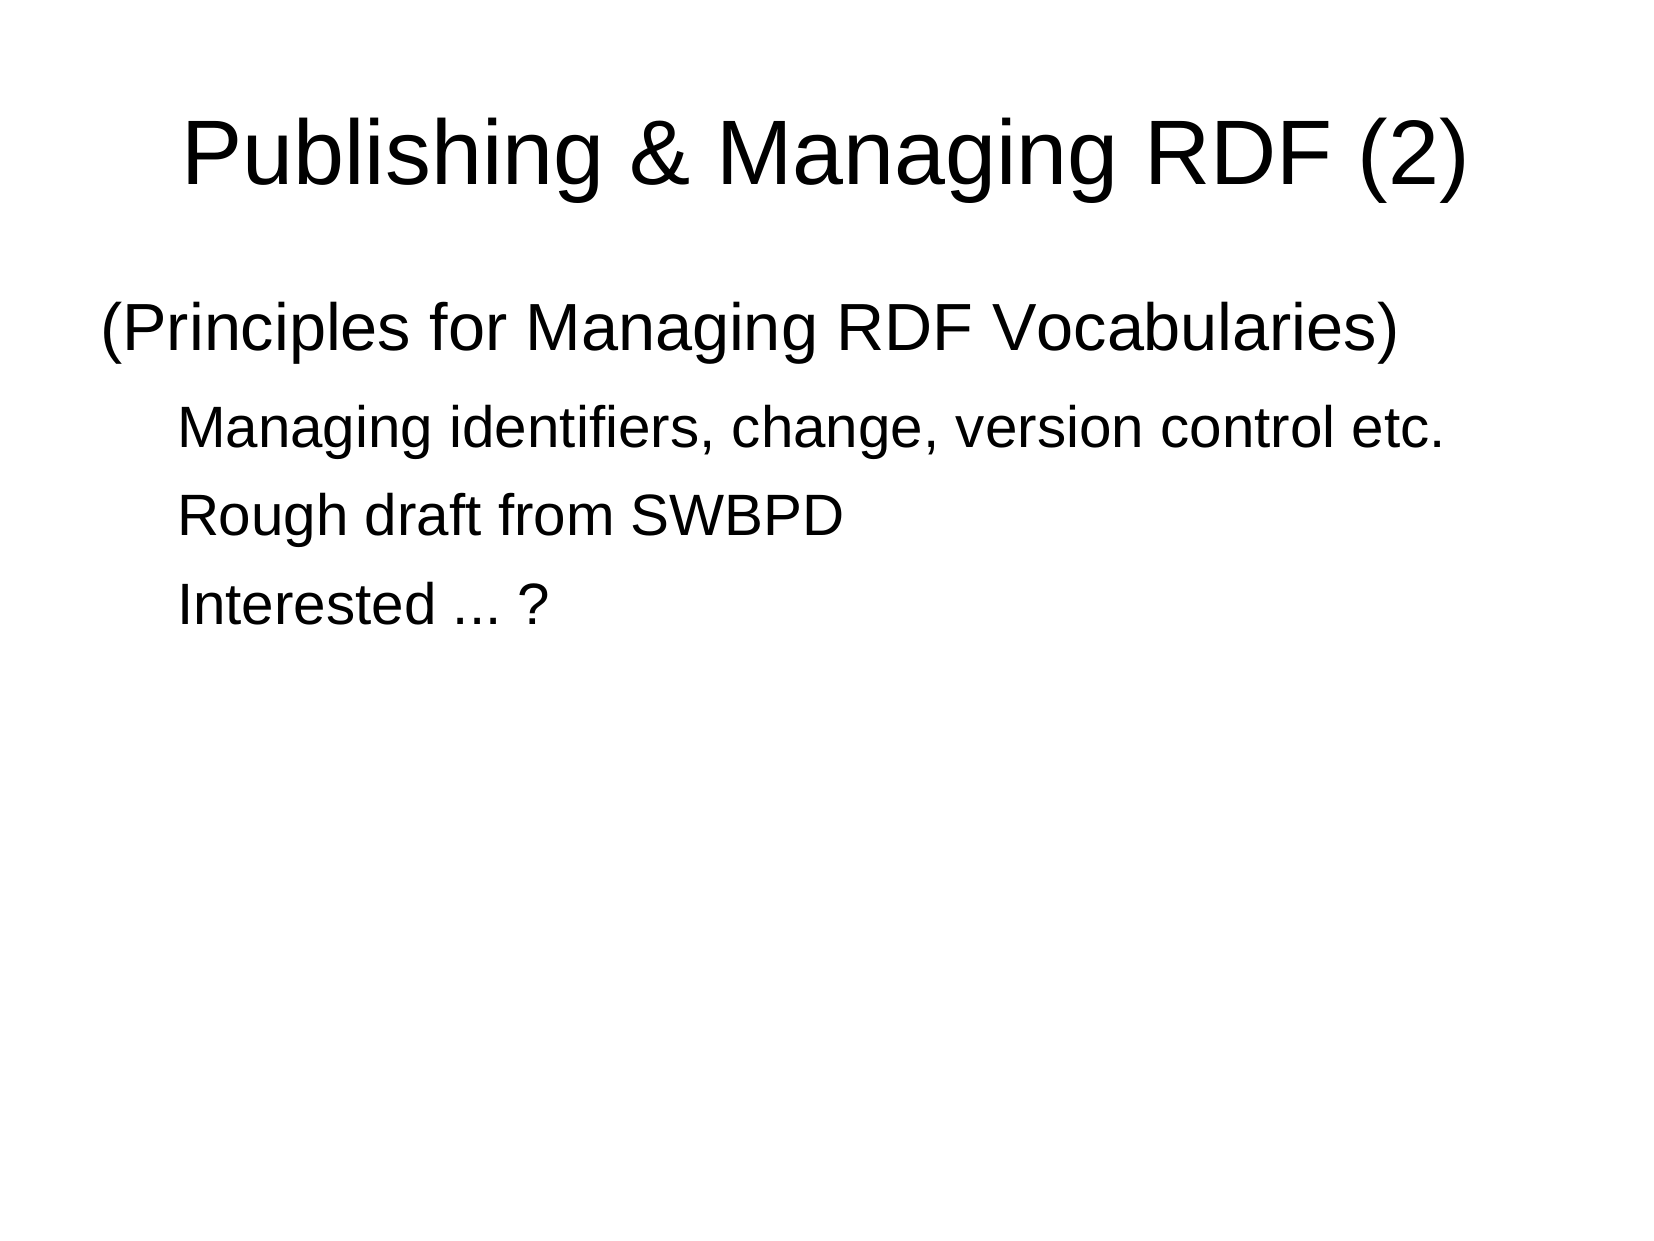

# Publishing & Managing RDF (2)
(Principles for Managing RDF Vocabularies)
Managing identifiers, change, version control etc.
Rough draft from SWBPD
Interested ... ?